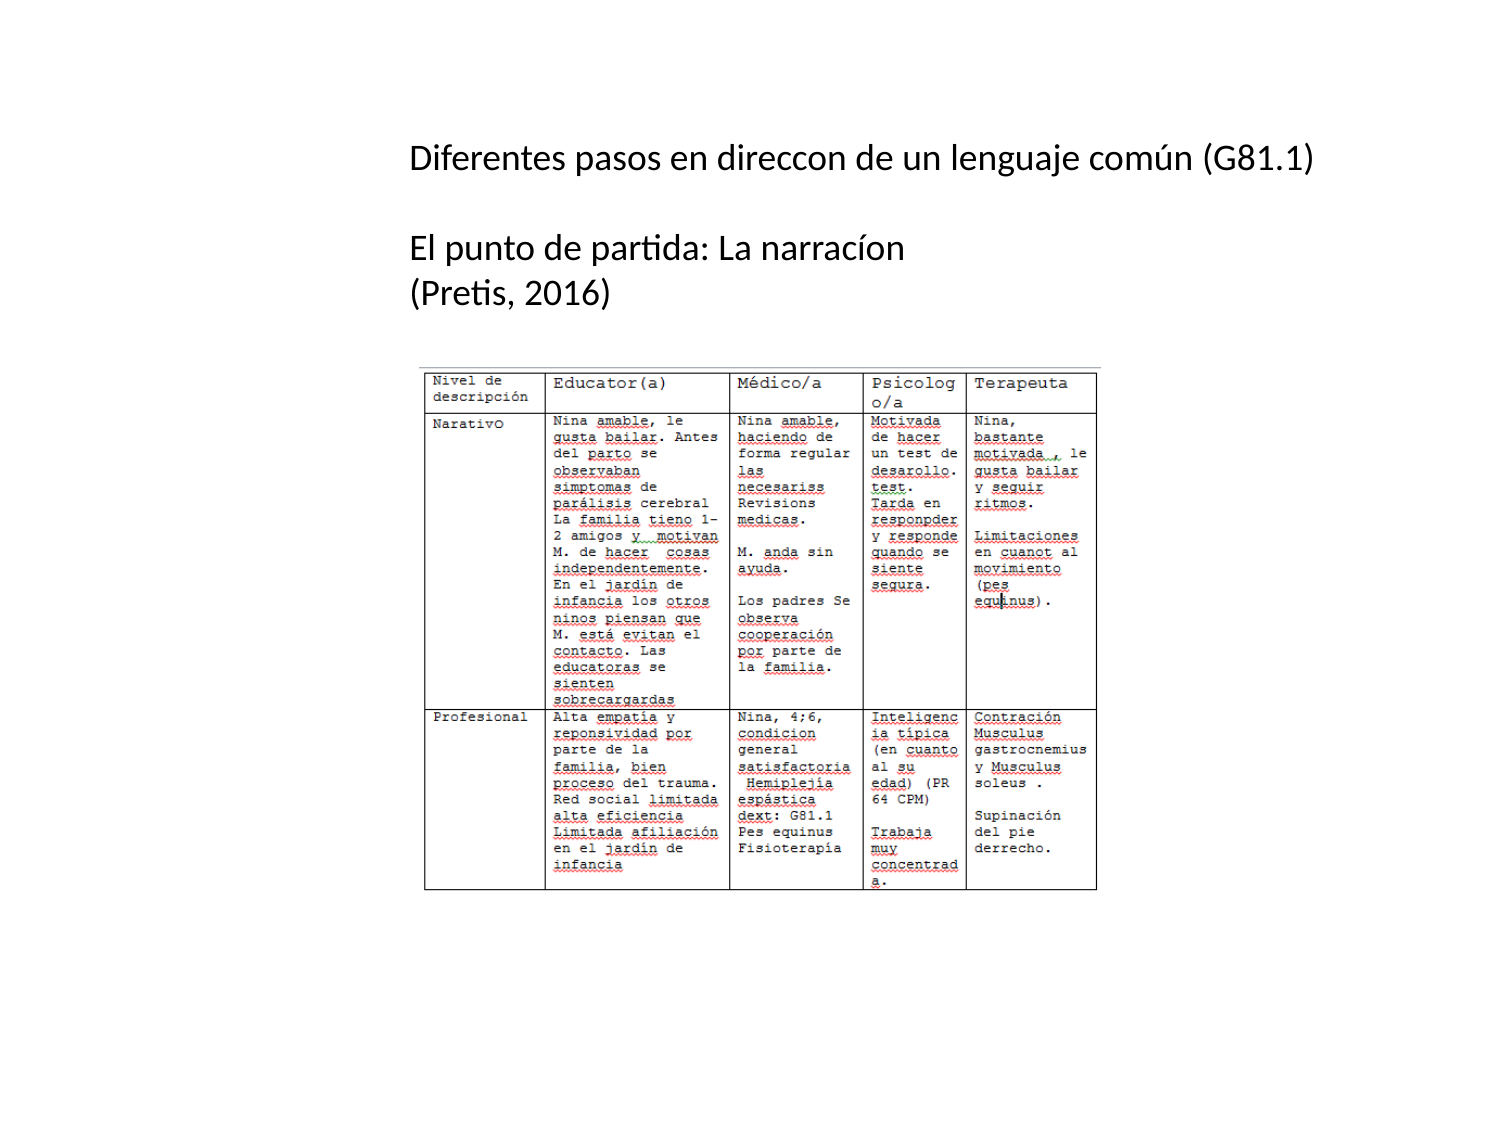

Diferentes pasos en direccon de un lenguaje común (G81.1)
El punto de partida: La narracíon
(Pretis, 2016)